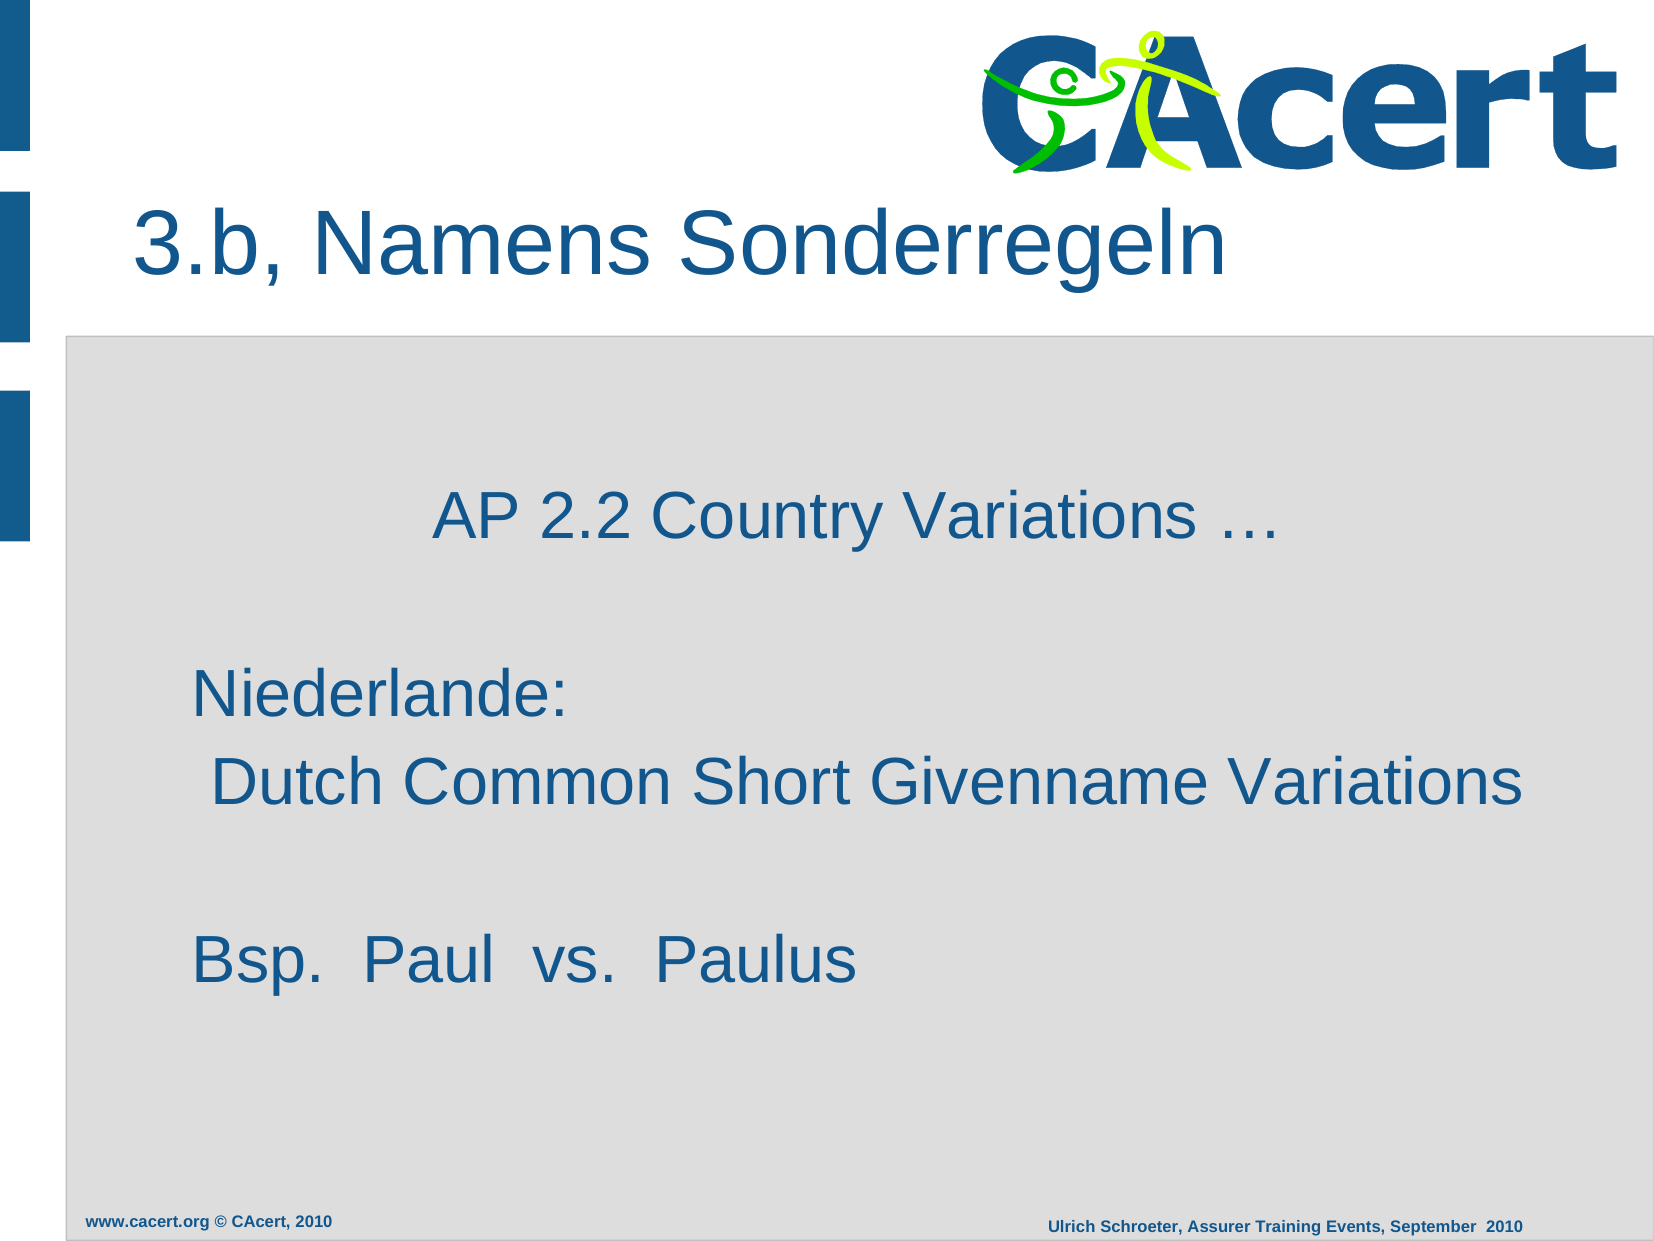

3.b, Namens Sonderregeln
AP 2.2 Country Variations …
Niederlande:
 Dutch Common Short Givenname Variations
Bsp. Paul vs. Paulus